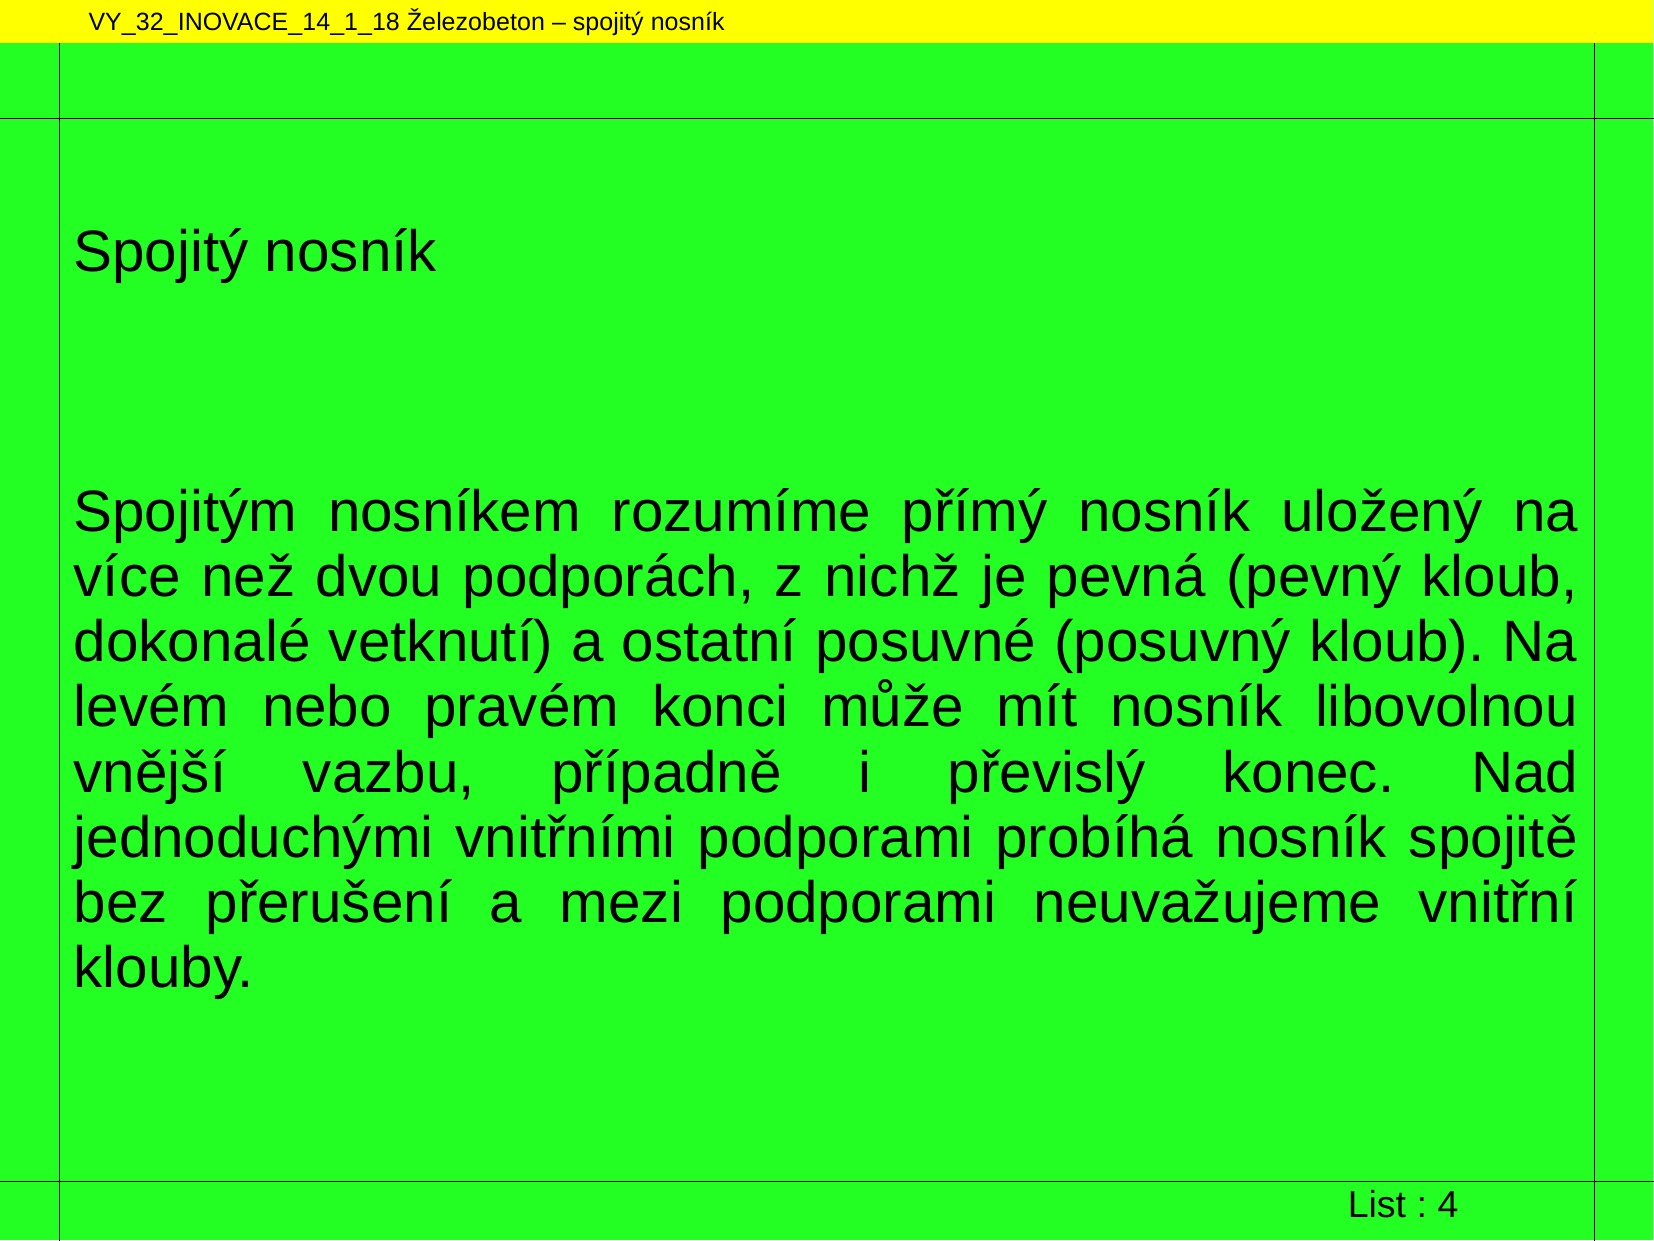

VY_32_INOVACE_14_1_18 Železobeton – spojitý nosník
Spojitý nosník
Spojitým nosníkem rozumíme přímý nosník uložený na více než dvou podporách, z nichž je pevná (pevný kloub, dokonalé vetknutí) a ostatní posuvné (posuvný kloub). Na levém nebo pravém konci může mít nosník libovolnou vnější vazbu, případně i převislý konec. Nad jednoduchými vnitřními podporami probíhá nosník spojitě bez přerušení a mezi podporami neuvažujeme vnitřní klouby.
List :